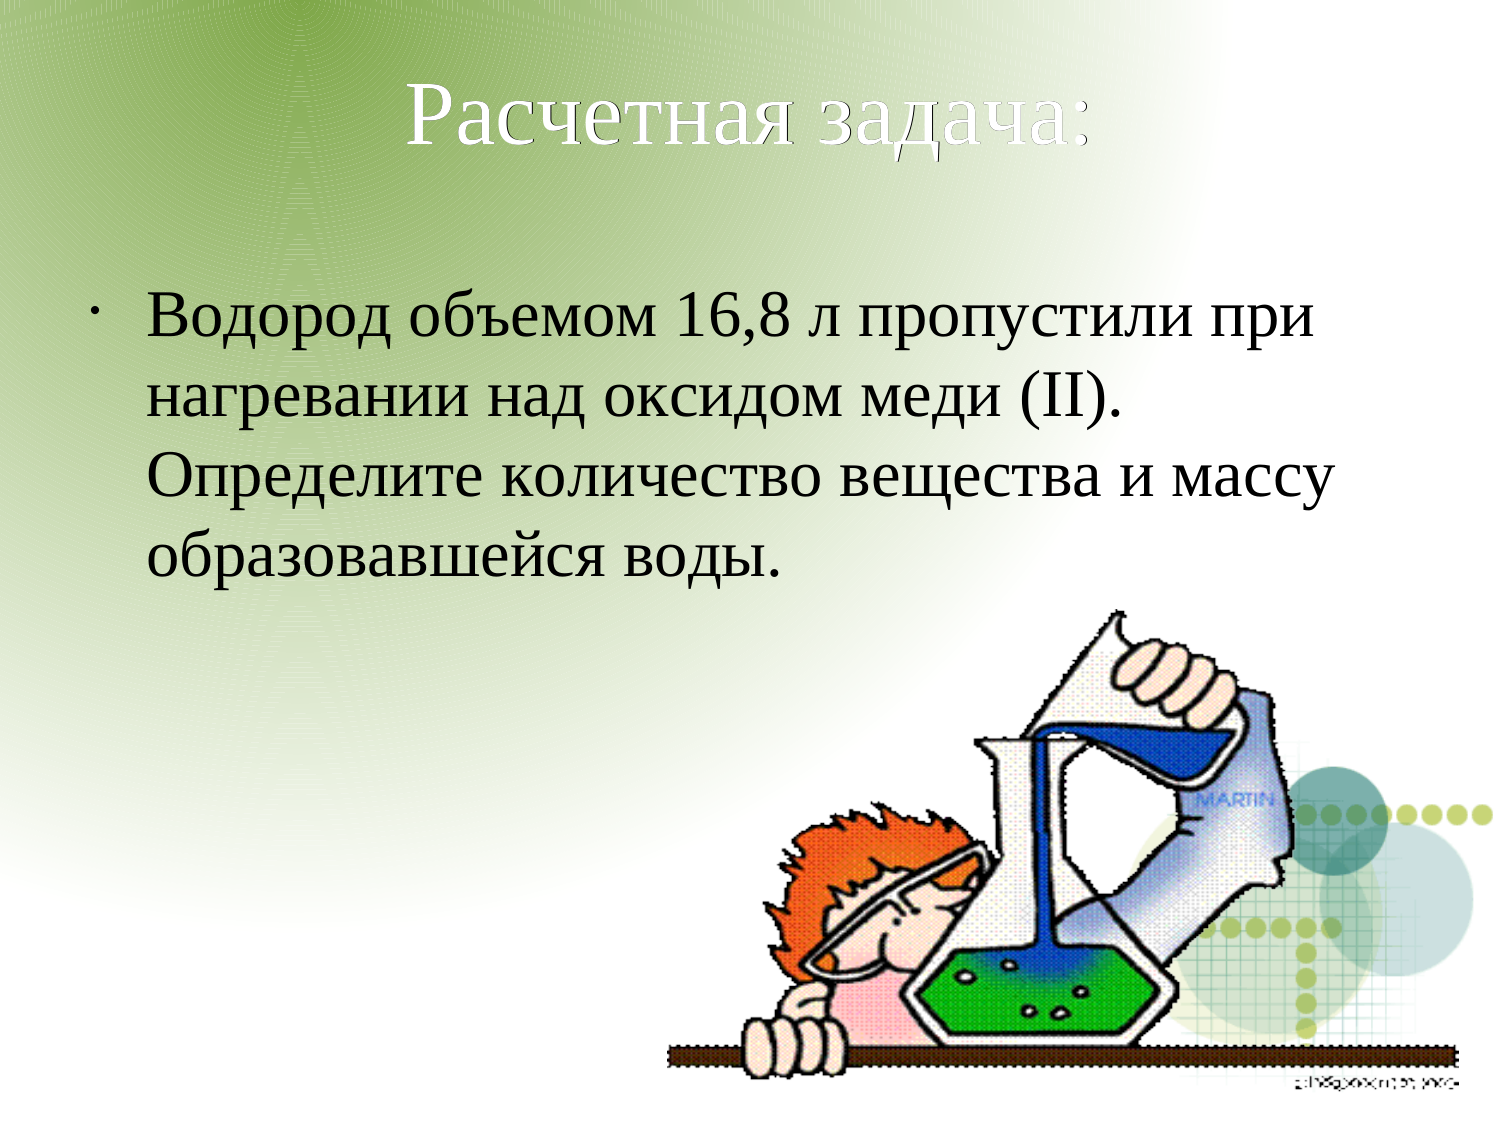

# Расчетная задача:
Водород объемом 16,8 л пропустили при нагревании над оксидом меди (II). Определите количество вещества и массу образовавшейся воды.